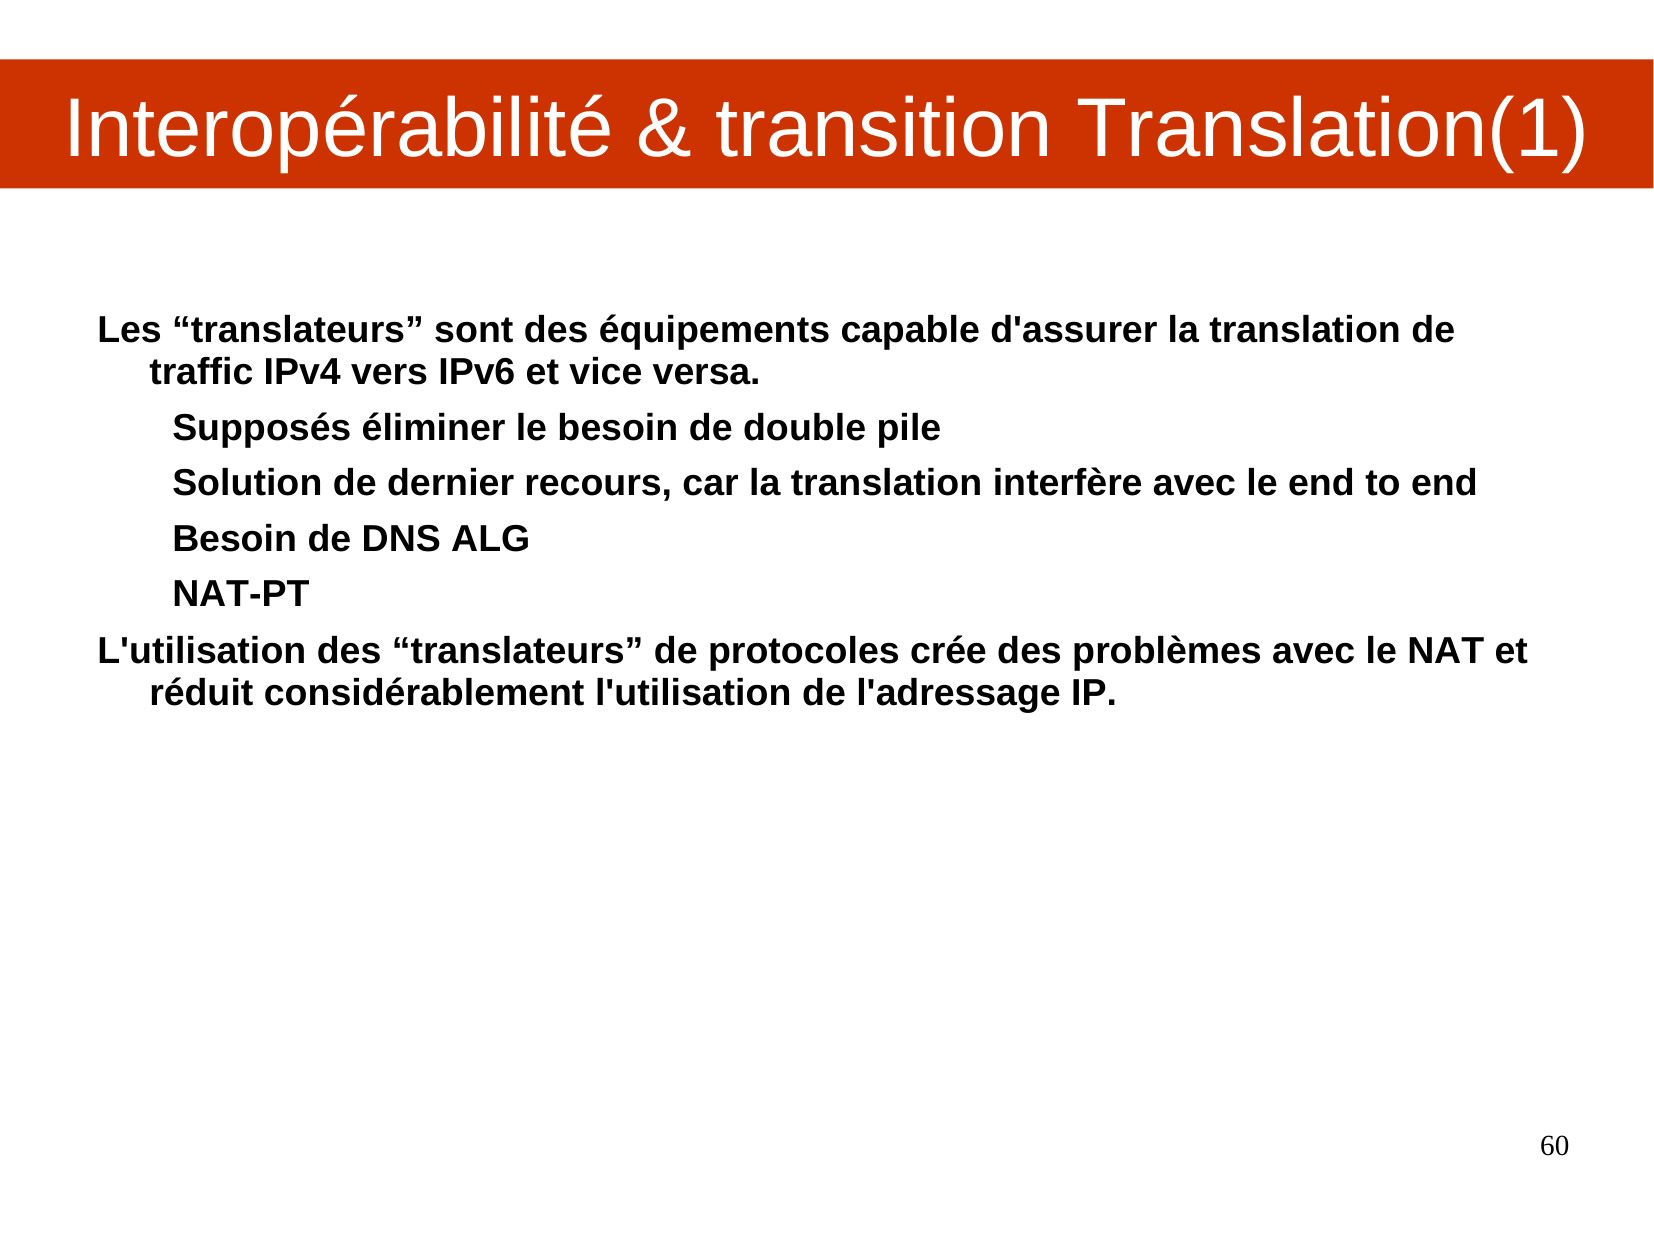

# Interopérabilité & transition Translation(1)‏
Les “translateurs” sont des équipements capable d'assurer la translation de traffic IPv4 vers IPv6 et vice versa.
Supposés éliminer le besoin de double pile
Solution de dernier recours, car la translation interfère avec le end to end
Besoin de DNS ALG
NAT-PT
L'utilisation des “translateurs” de protocoles crée des problèmes avec le NAT et réduit considérablement l'utilisation de l'adressage IP.